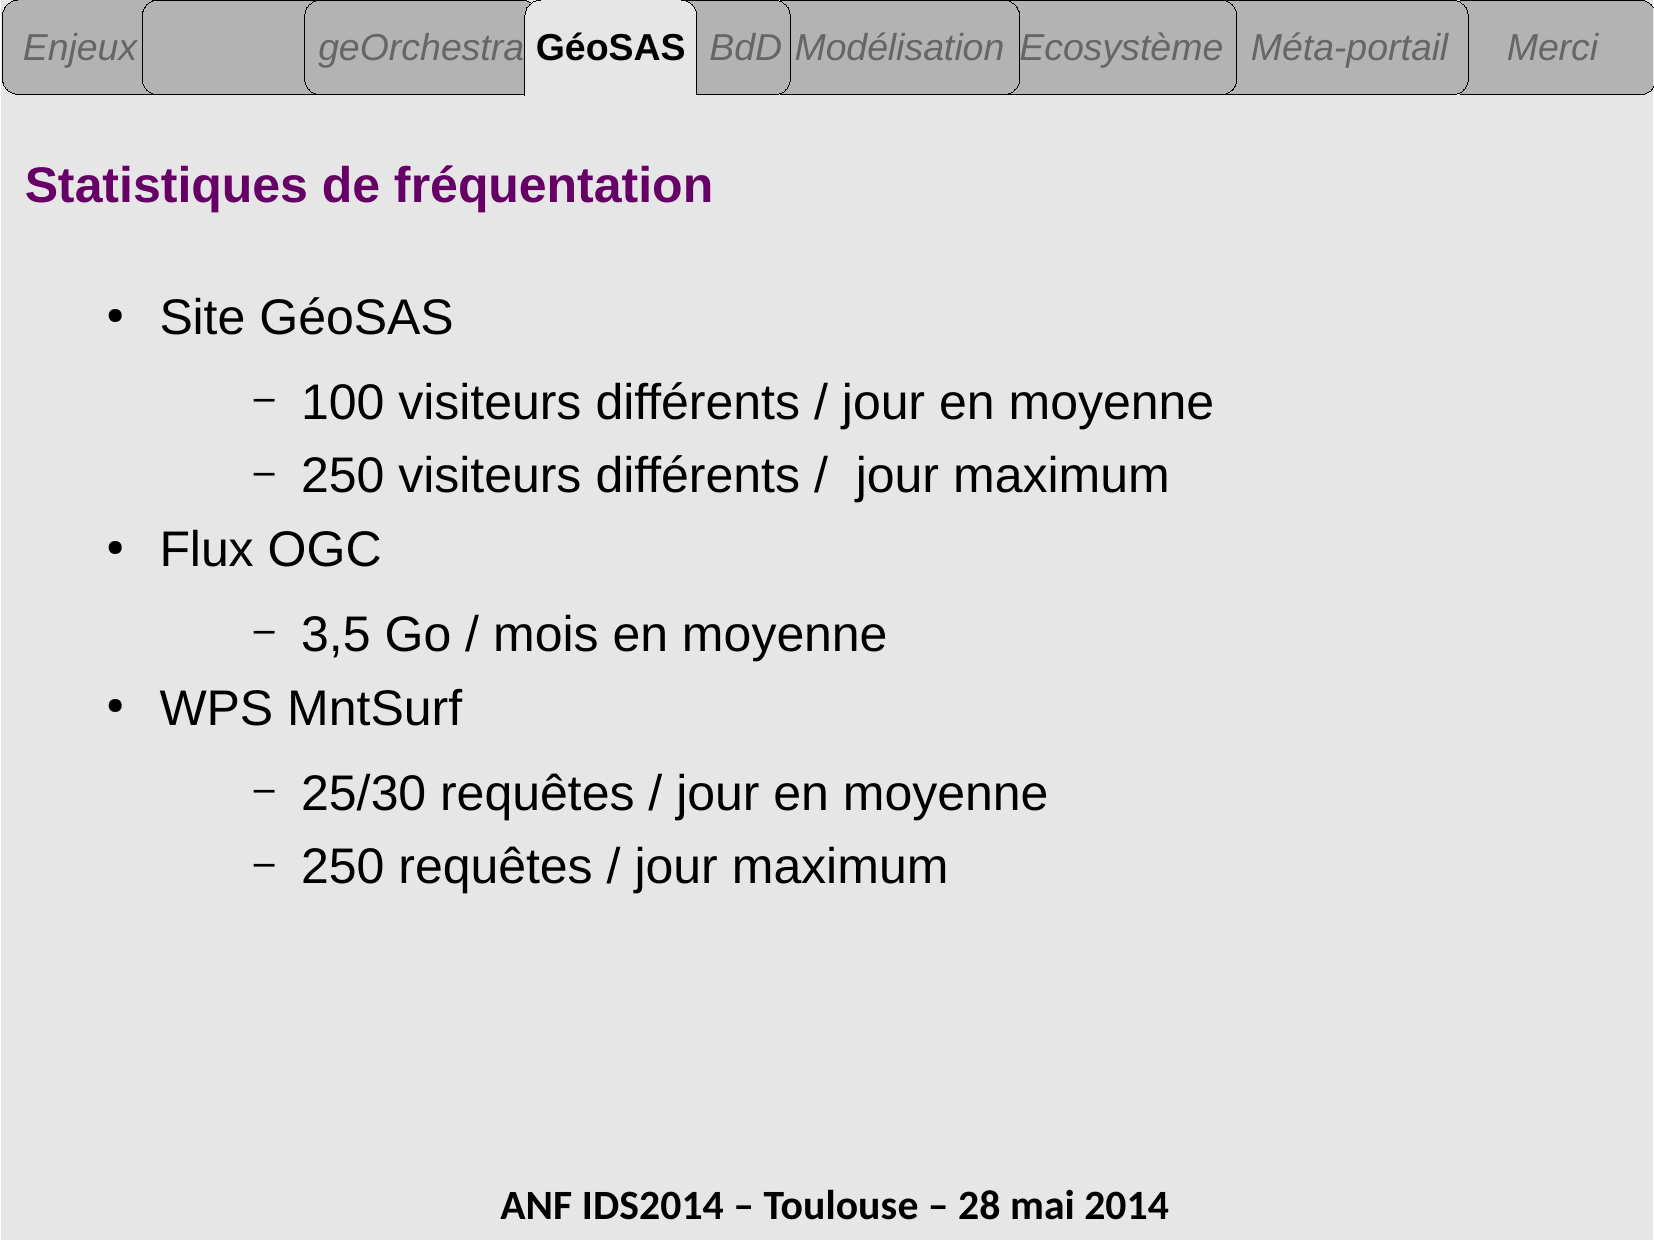

Enjeux
geOrchestra
GéoSAS
 BdD
 Modélisation
 Ecosystème
 Méta-portail
Merci
# Statistiques de fréquentation
Site GéoSAS
100 visiteurs différents / jour en moyenne
250 visiteurs différents / jour maximum
Flux OGC
3,5 Go / mois en moyenne
WPS MntSurf
25/30 requêtes / jour en moyenne
250 requêtes / jour maximum
 ANF IDS2014 – Toulouse – 28 mai 2014